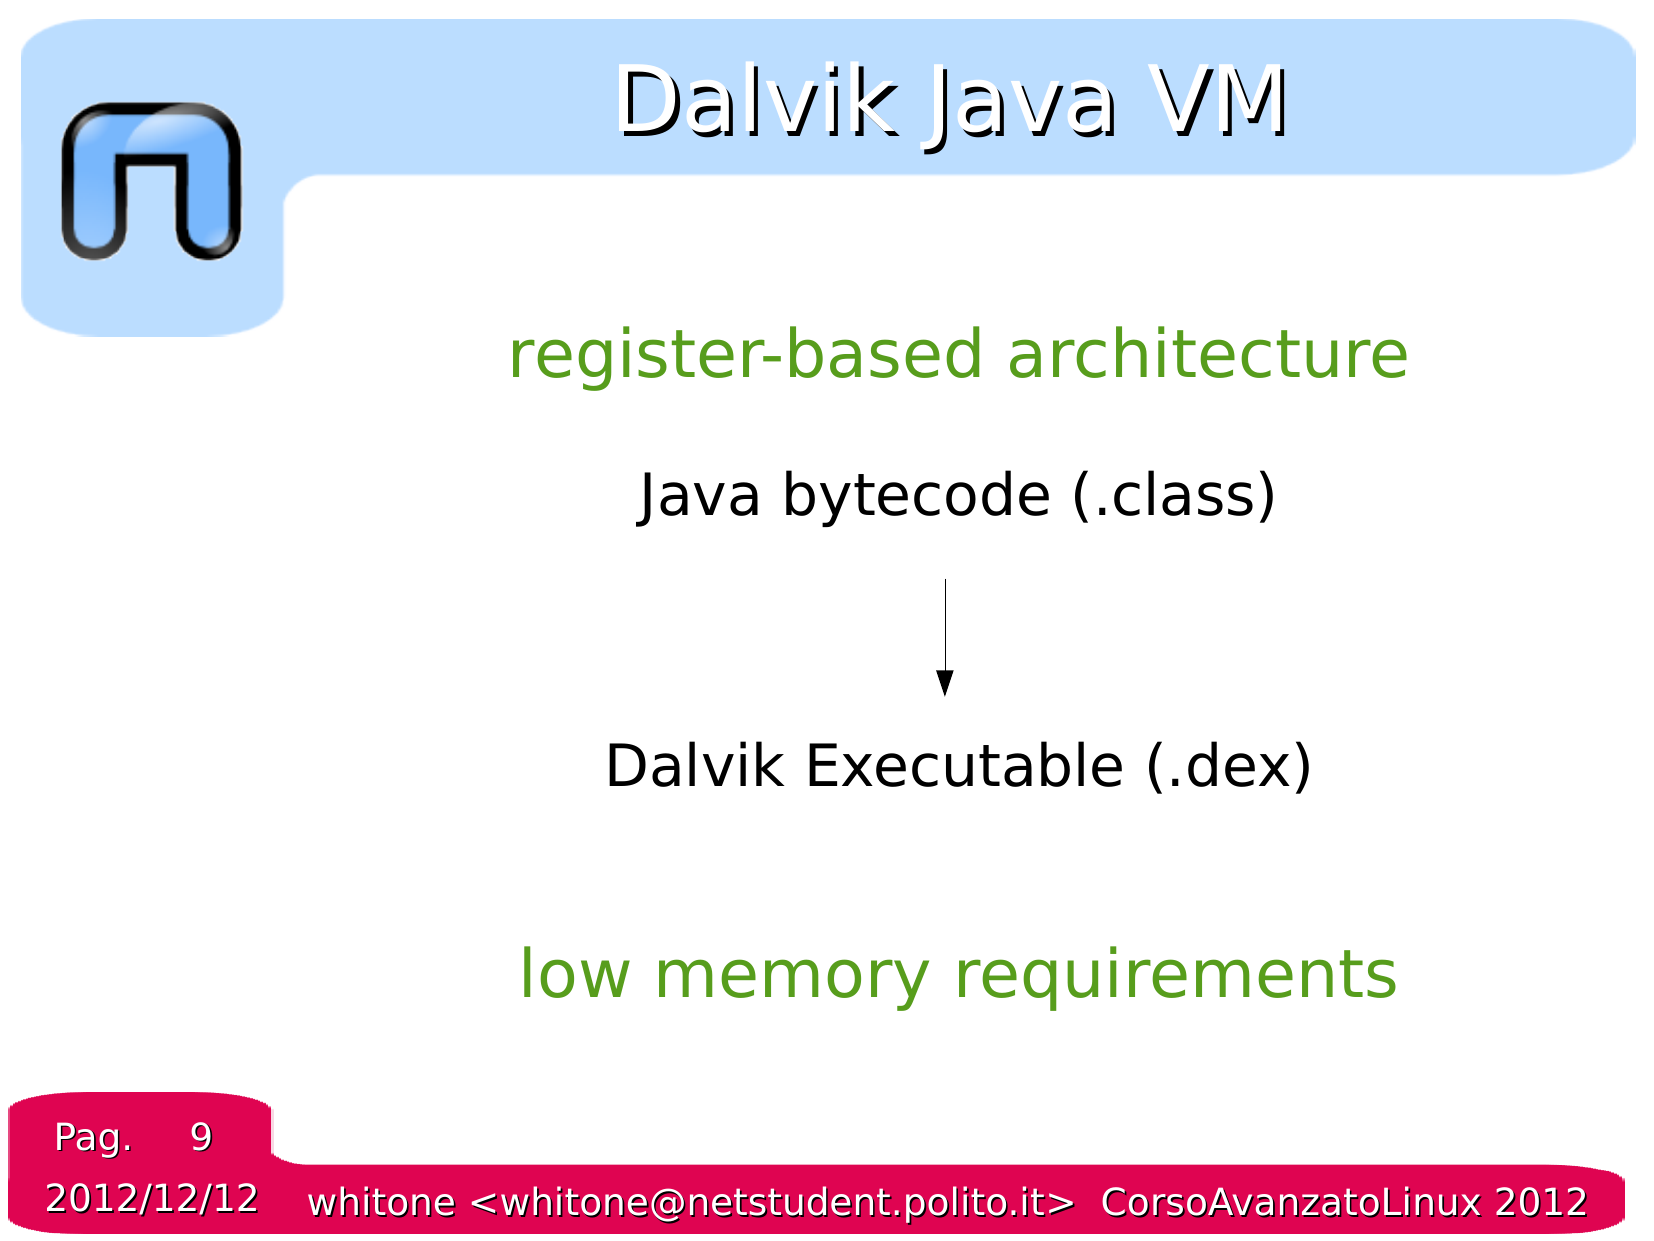

# Dalvik Java VM
register-based architecture
Java bytecode (.class)
Dalvik Executable (.dex)
low memory requirements
 Pag.
2012/12/12
whitone <whitone@netstudent.polito.it> CorsoAvanzatoLinux 2012